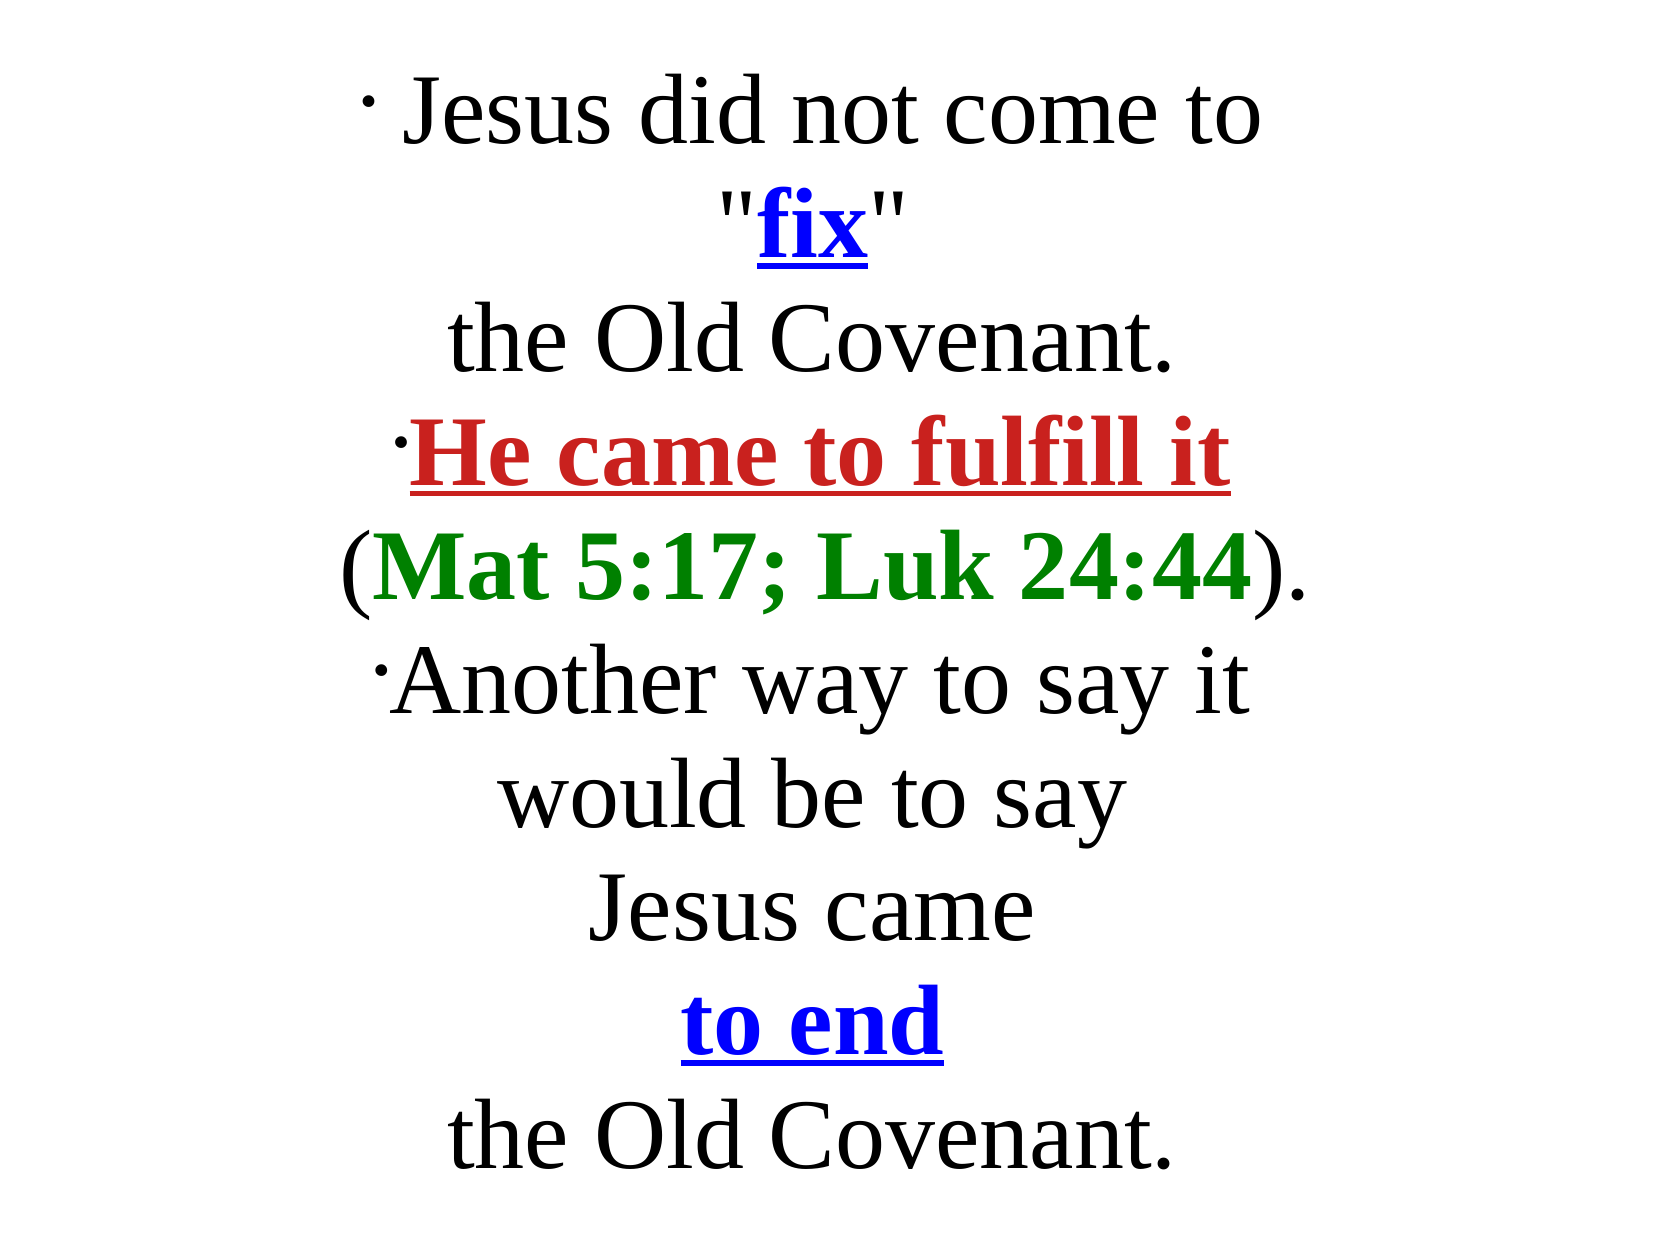

Jesus did not come to
"fix"
the Old Covenant.
He came to fulfill it
(Mat 5:17; Luk 24:44).
Another way to say it
would be to say
Jesus came
to end
the Old Covenant.
15